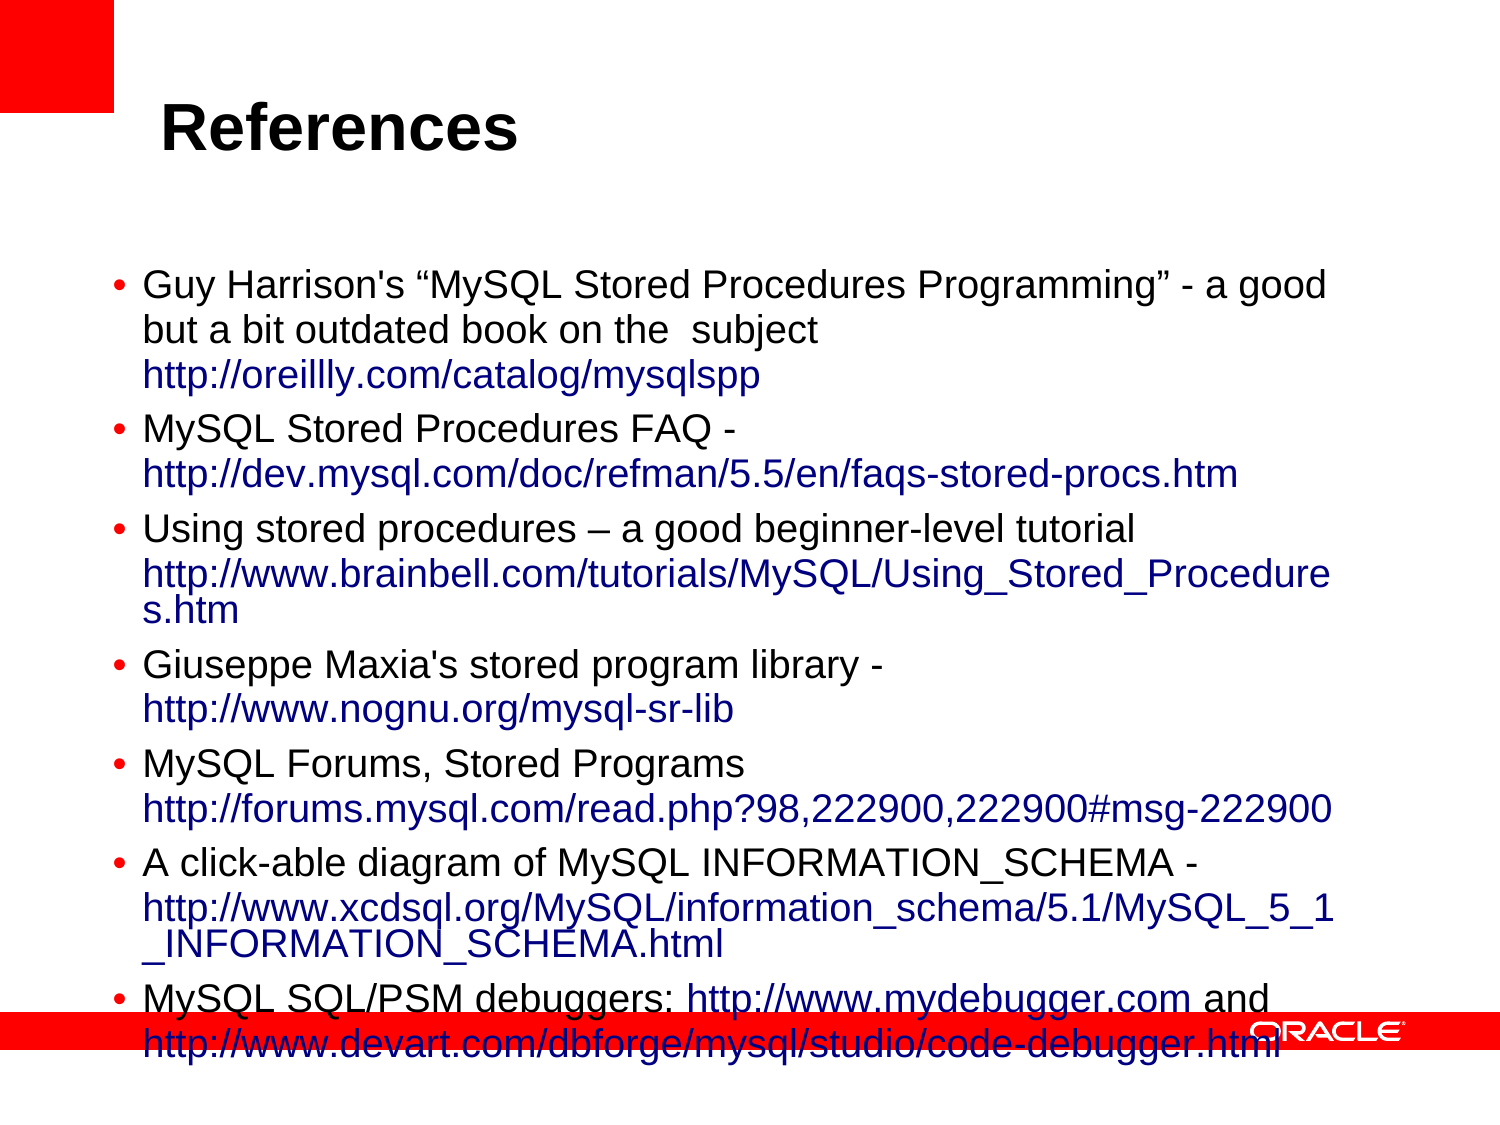

# References
Guy Harrison's “MySQL Stored Procedures Programming” - a good but a bit outdated book on the subject http://oreillly.com/catalog/mysqlspp
MySQL Stored Procedures FAQ - http://dev.mysql.com/doc/refman/5.5/en/faqs-stored-procs.htm
Using stored procedures – a good beginner-level tutorial http://www.brainbell.com/tutorials/MySQL/Using_Stored_Procedures.htm
Giuseppe Maxia's stored program library - http://www.nognu.org/mysql-sr-lib
MySQL Forums, Stored Programs http://forums.mysql.com/read.php?98,222900,222900#msg-222900
A click-able diagram of MySQL INFORMATION_SCHEMA - http://www.xcdsql.org/MySQL/information_schema/5.1/MySQL_5_1_INFORMATION_SCHEMA.html
MySQL SQL/PSM debuggers: http://www.mydebugger.com and http://www.devart.com/dbforge/mysql/studio/code-debugger.html